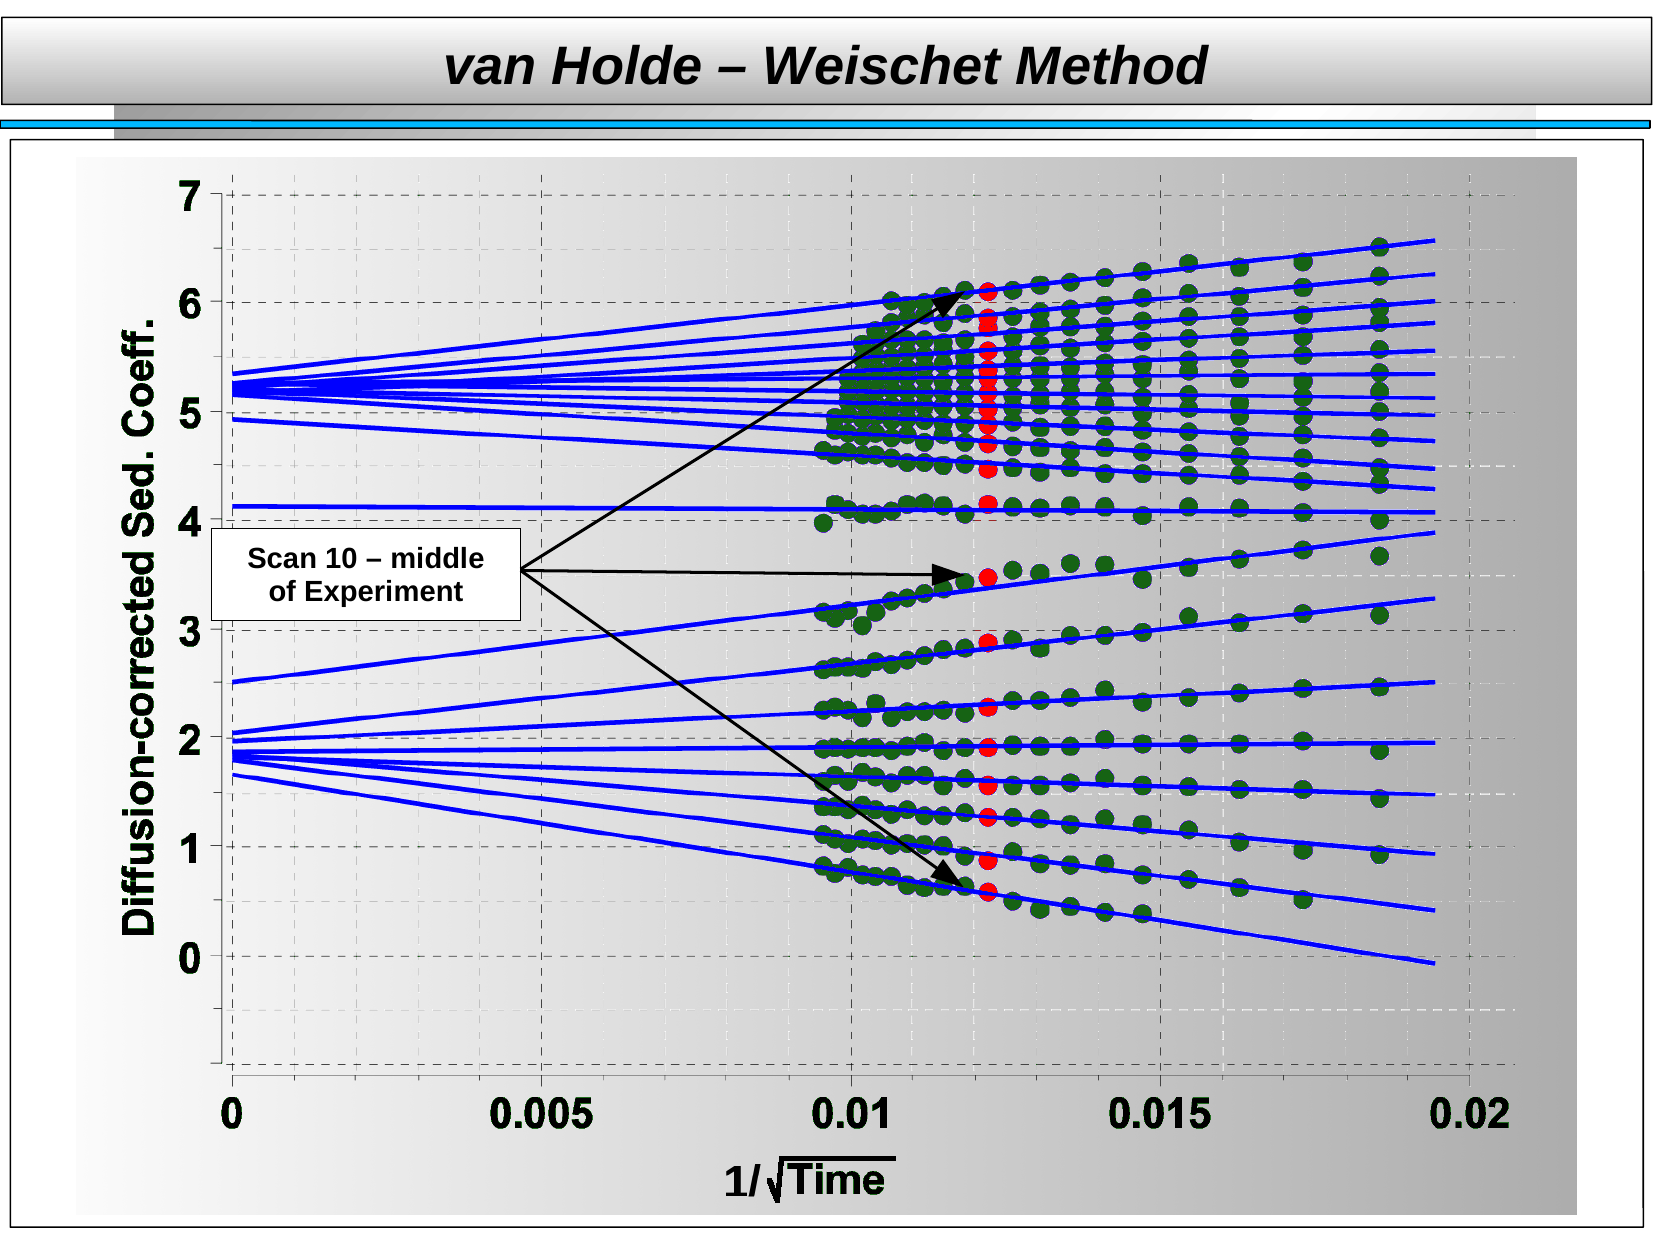

van Holde – Weischet Method
Scan 10 – middle
of Experiment